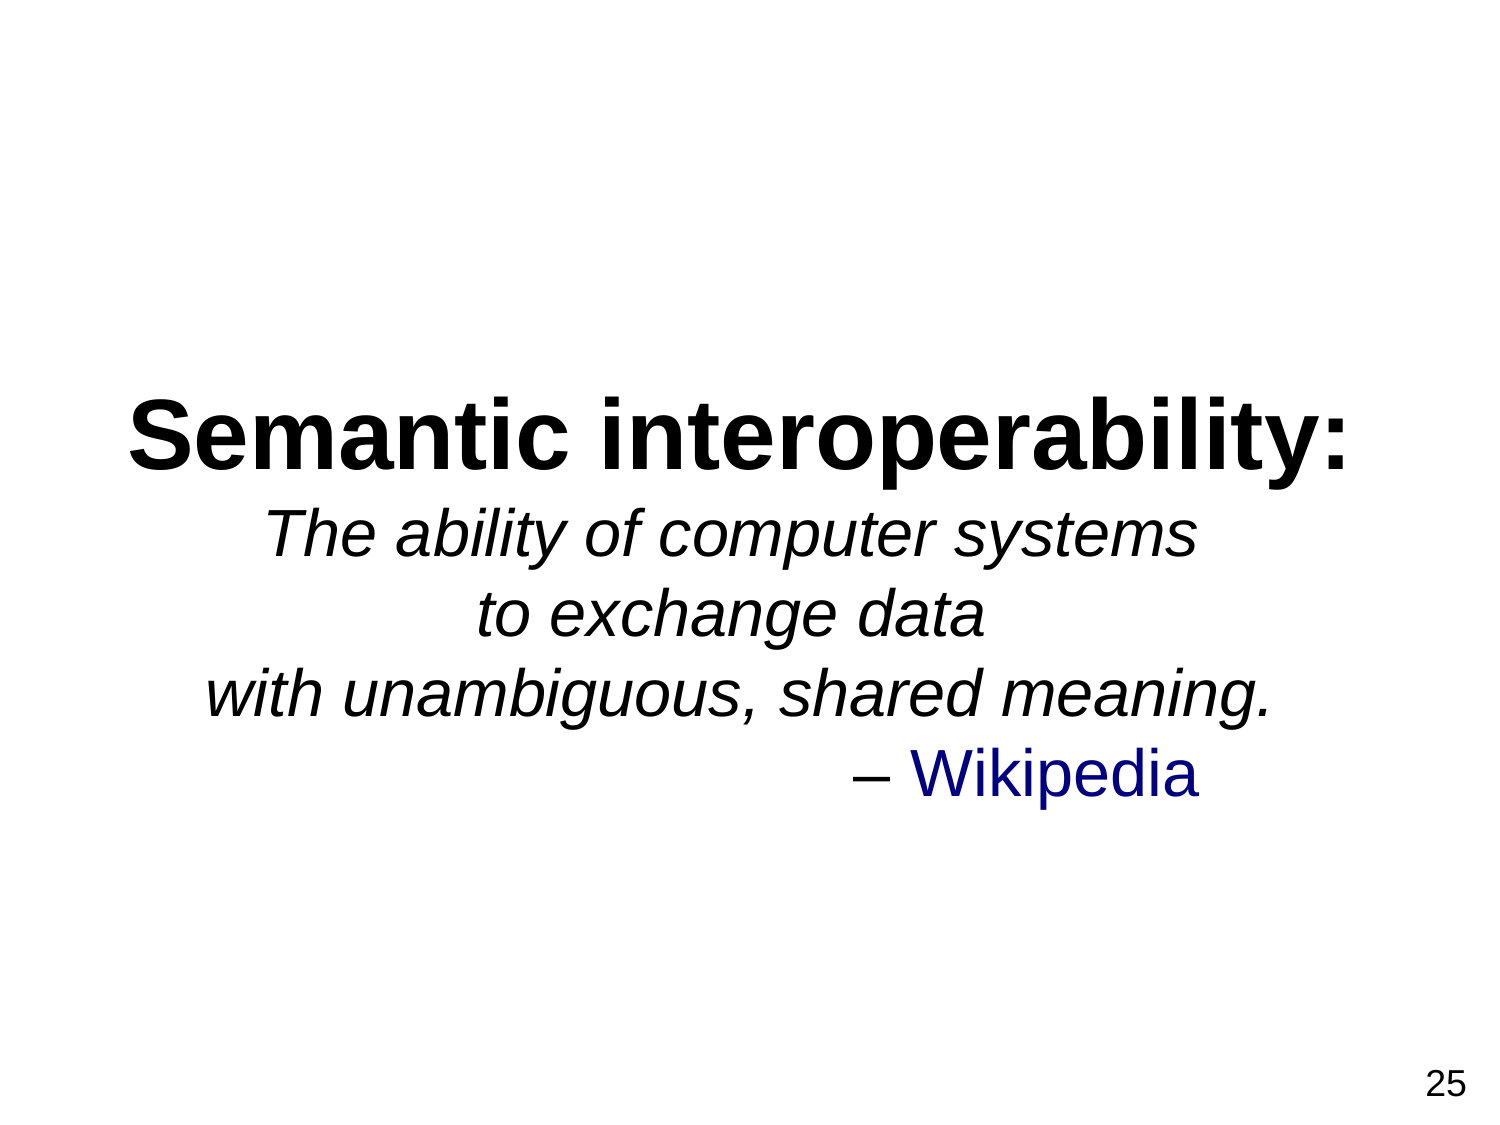

# Semantic interoperability: The ability of computer systems to exchange data with unambiguous, shared meaning. – Wikipedia
25